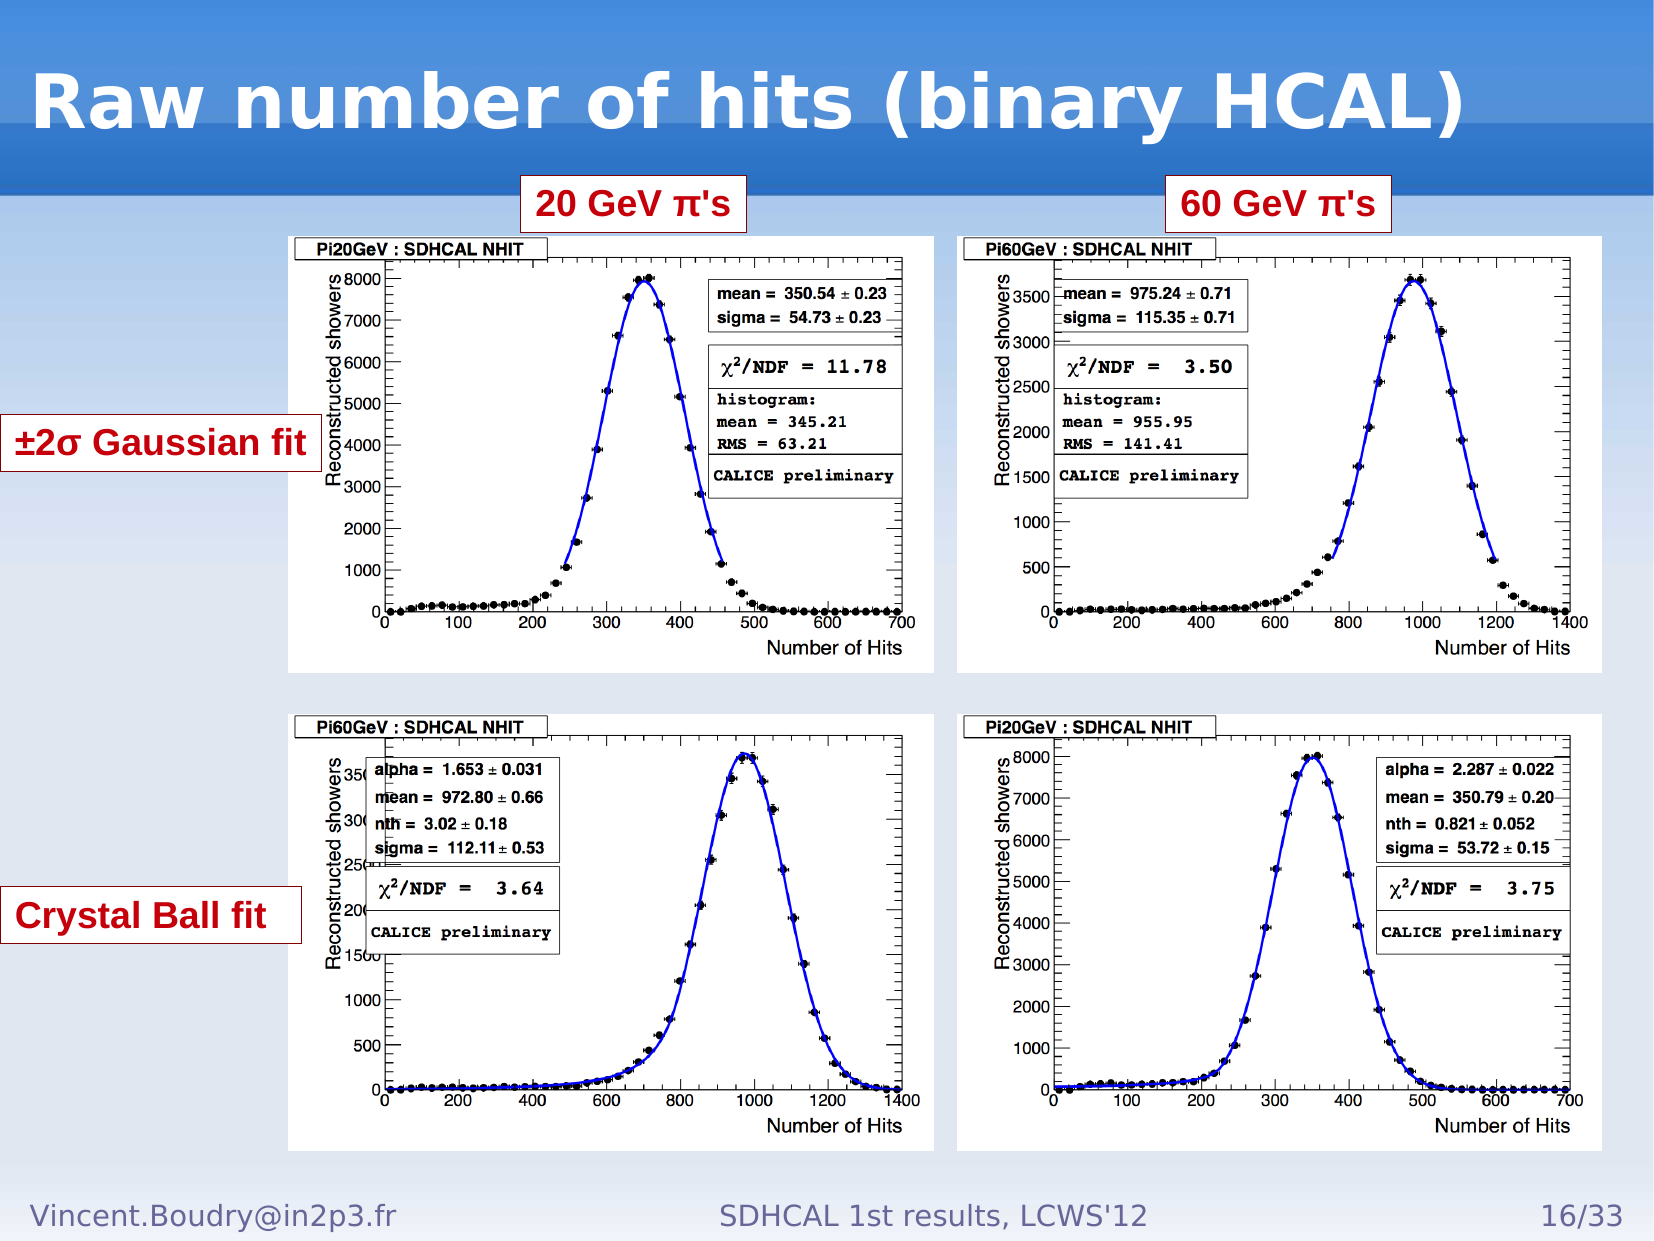

# Raw number of hits (binary HCAL)
20 GeV π's
60 GeV π's
±2σ Gaussian fit
Crystal Ball fit
Vincent.Boudry@in2p3.fr
SDHCAL 1st results, LCWS'12
16